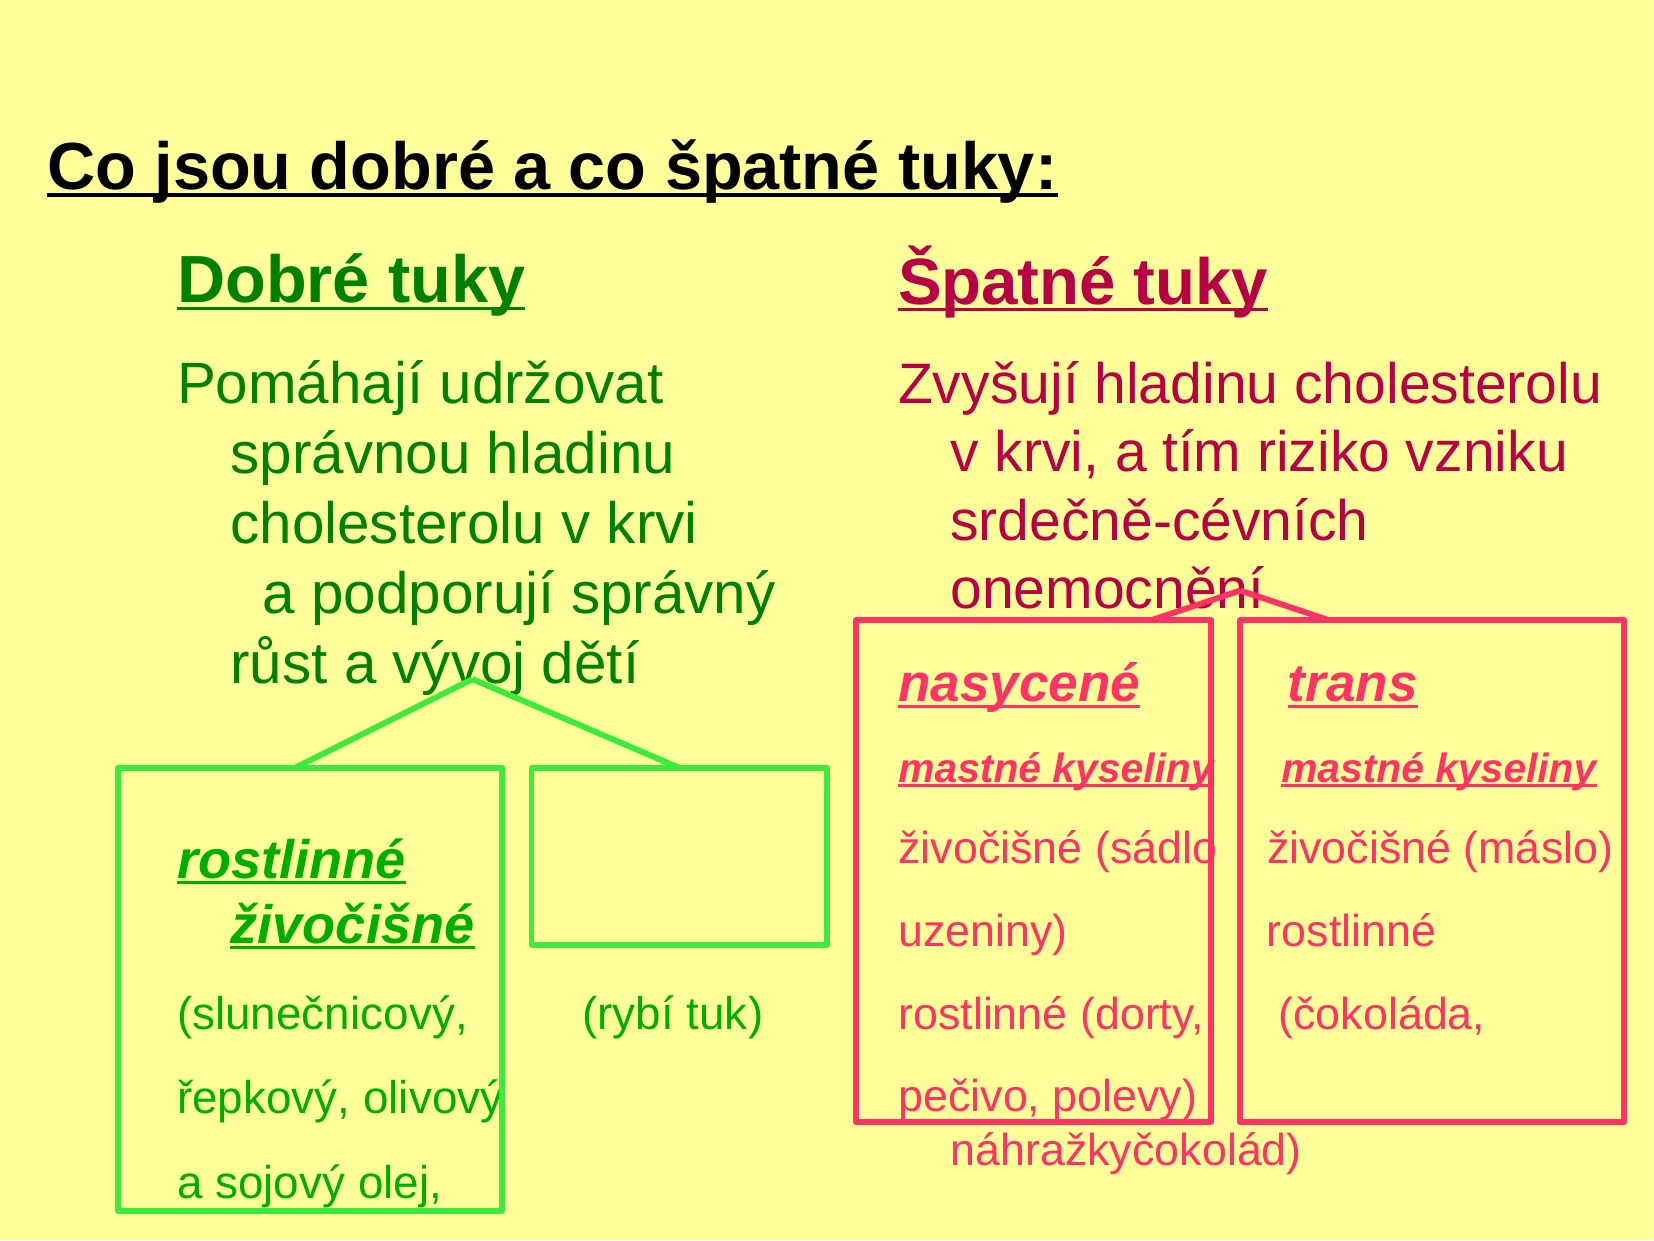

# Co jsou dobré a co špatné tuky:
Dobré tuky
Pomáhají udržovat správnou hladinu cholesterolu v krvi a podporují správný růst a vývoj dětí
rostlinné živočišné
(slunečnicový, (rybí tuk)
řepkový, olivový
a sojový olej,
arašidy aj.)
Špatné tuky
Zvyšují hladinu cholesterolu v krvi, a tím riziko vzniku srdečně-cévních onemocnění
nasycené trans
mastné kyseliny mastné kyseliny
živočišné (sádlo živočišné (máslo)
uzeniny) rostlinné
rostlinné (dorty, (čokoláda,
pečivo, polevy) náhražkyčokolád)